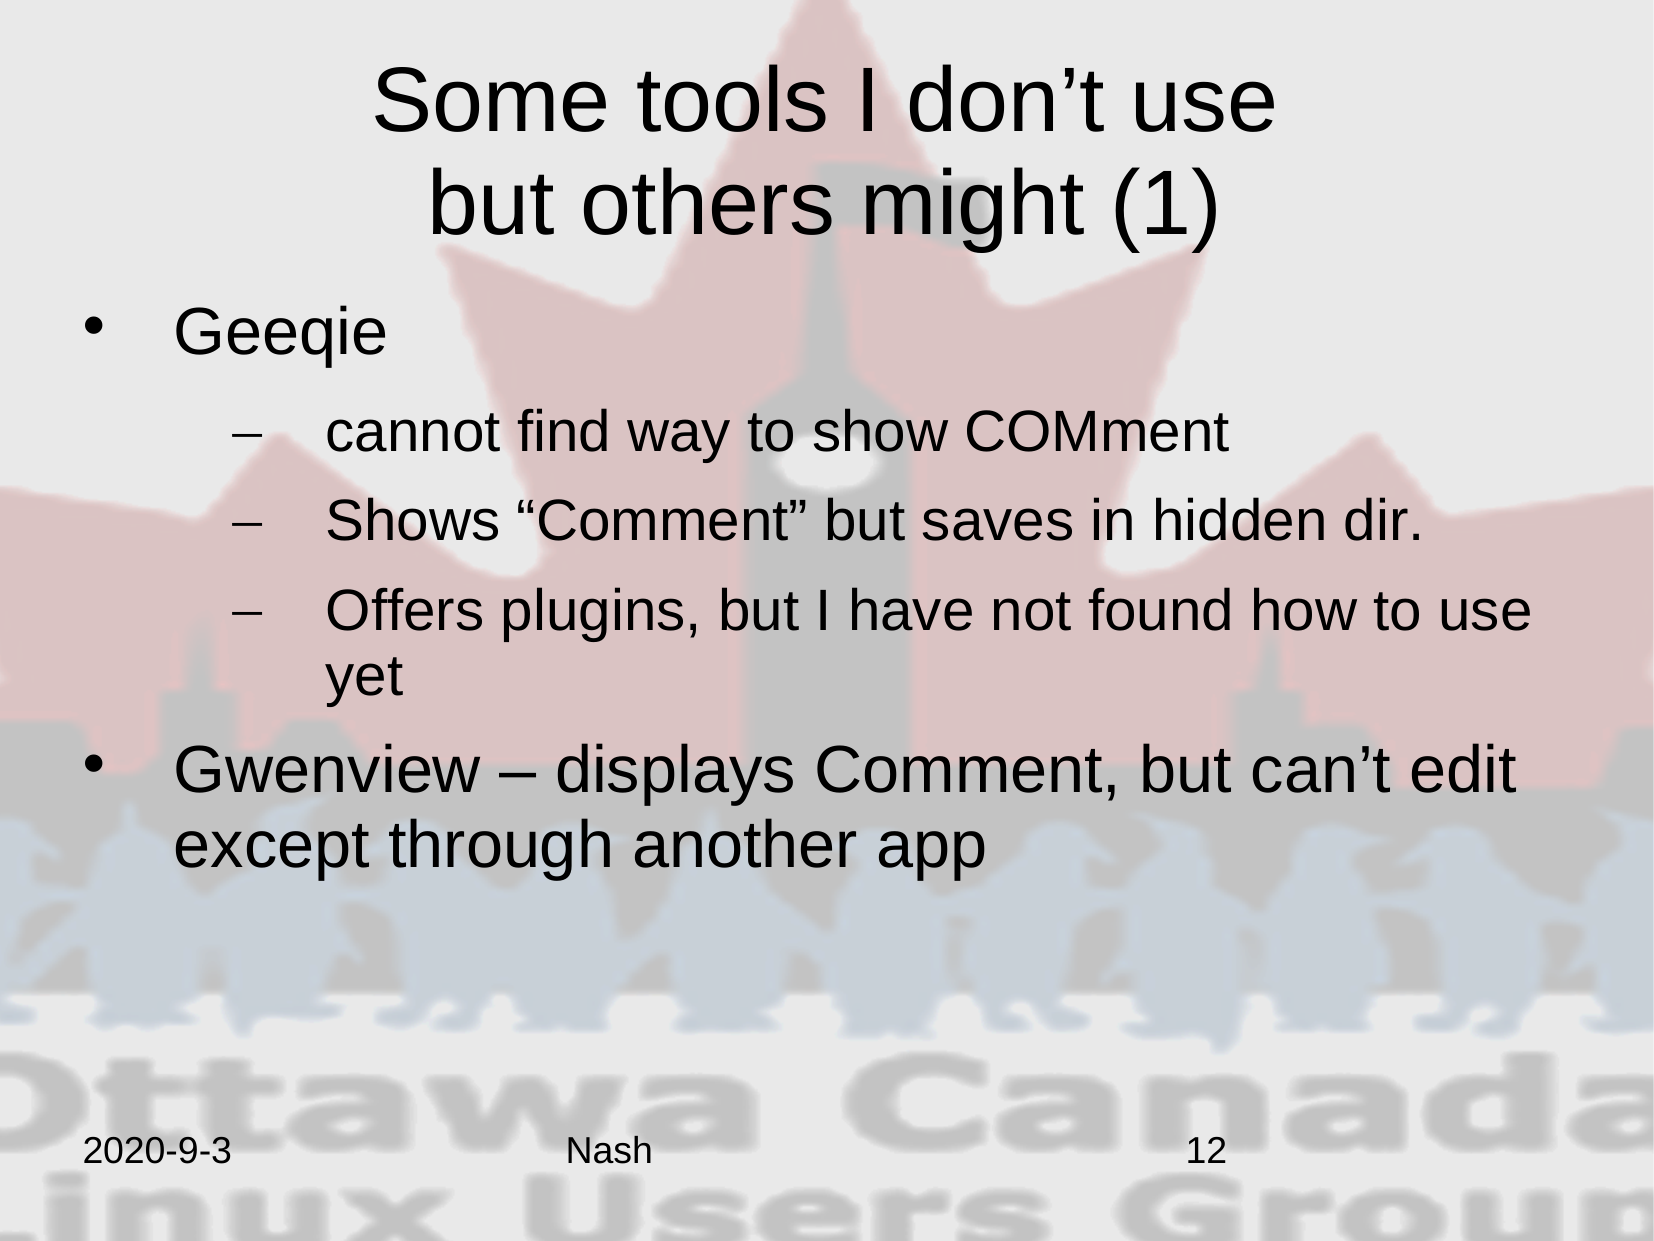

# Some tools I don’t use but others might (1)
Geeqie
cannot find way to show COMment
Shows “Comment” but saves in hidden dir.
Offers plugins, but I have not found how to use yet
Gwenview – displays Comment, but can’t edit except through another app
12